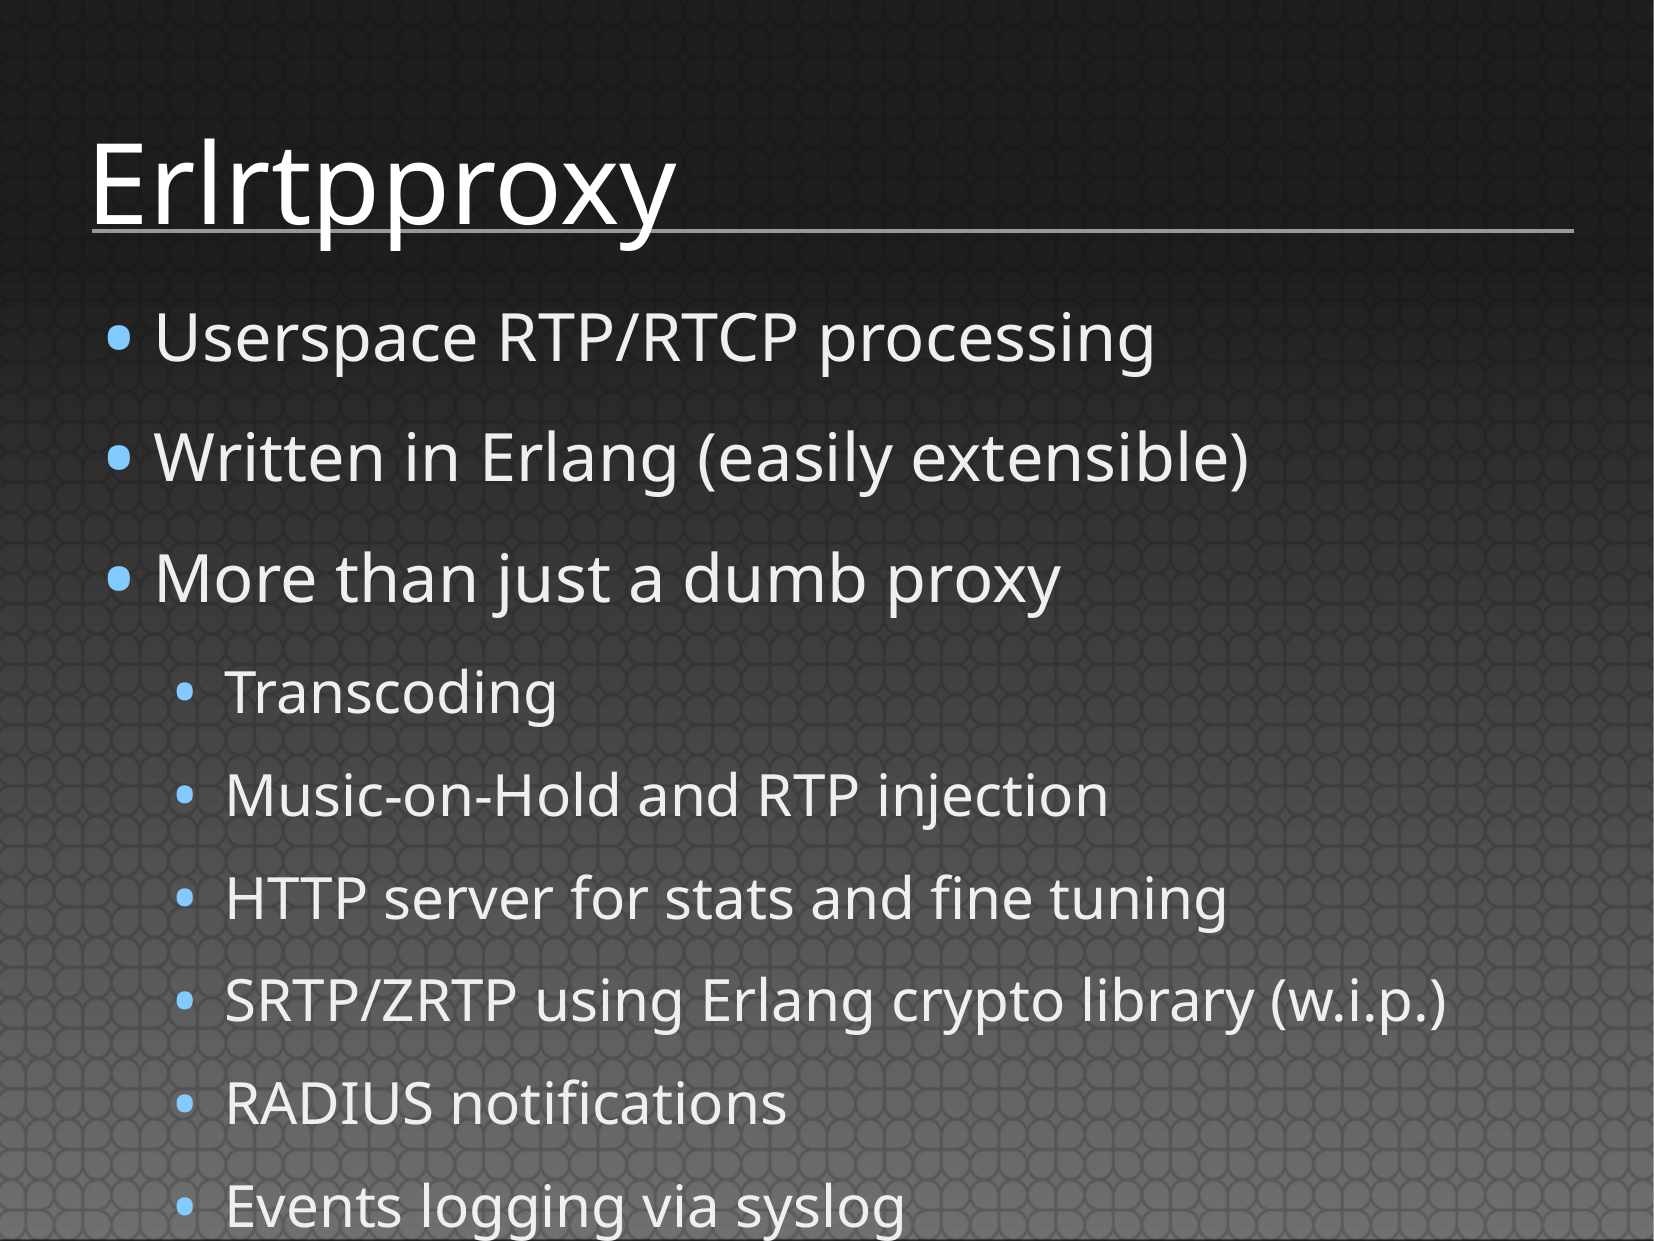

# Erlrtpproxy
Userspace RTP/RTCP processing
Written in Erlang (easily extensible)
More than just a dumb proxy
Transcoding
Music-on-Hold and RTP injection
HTTP server for stats and fine tuning
SRTP/ZRTP using Erlang crypto library (w.i.p.)
RADIUS notifications
Events logging via syslog